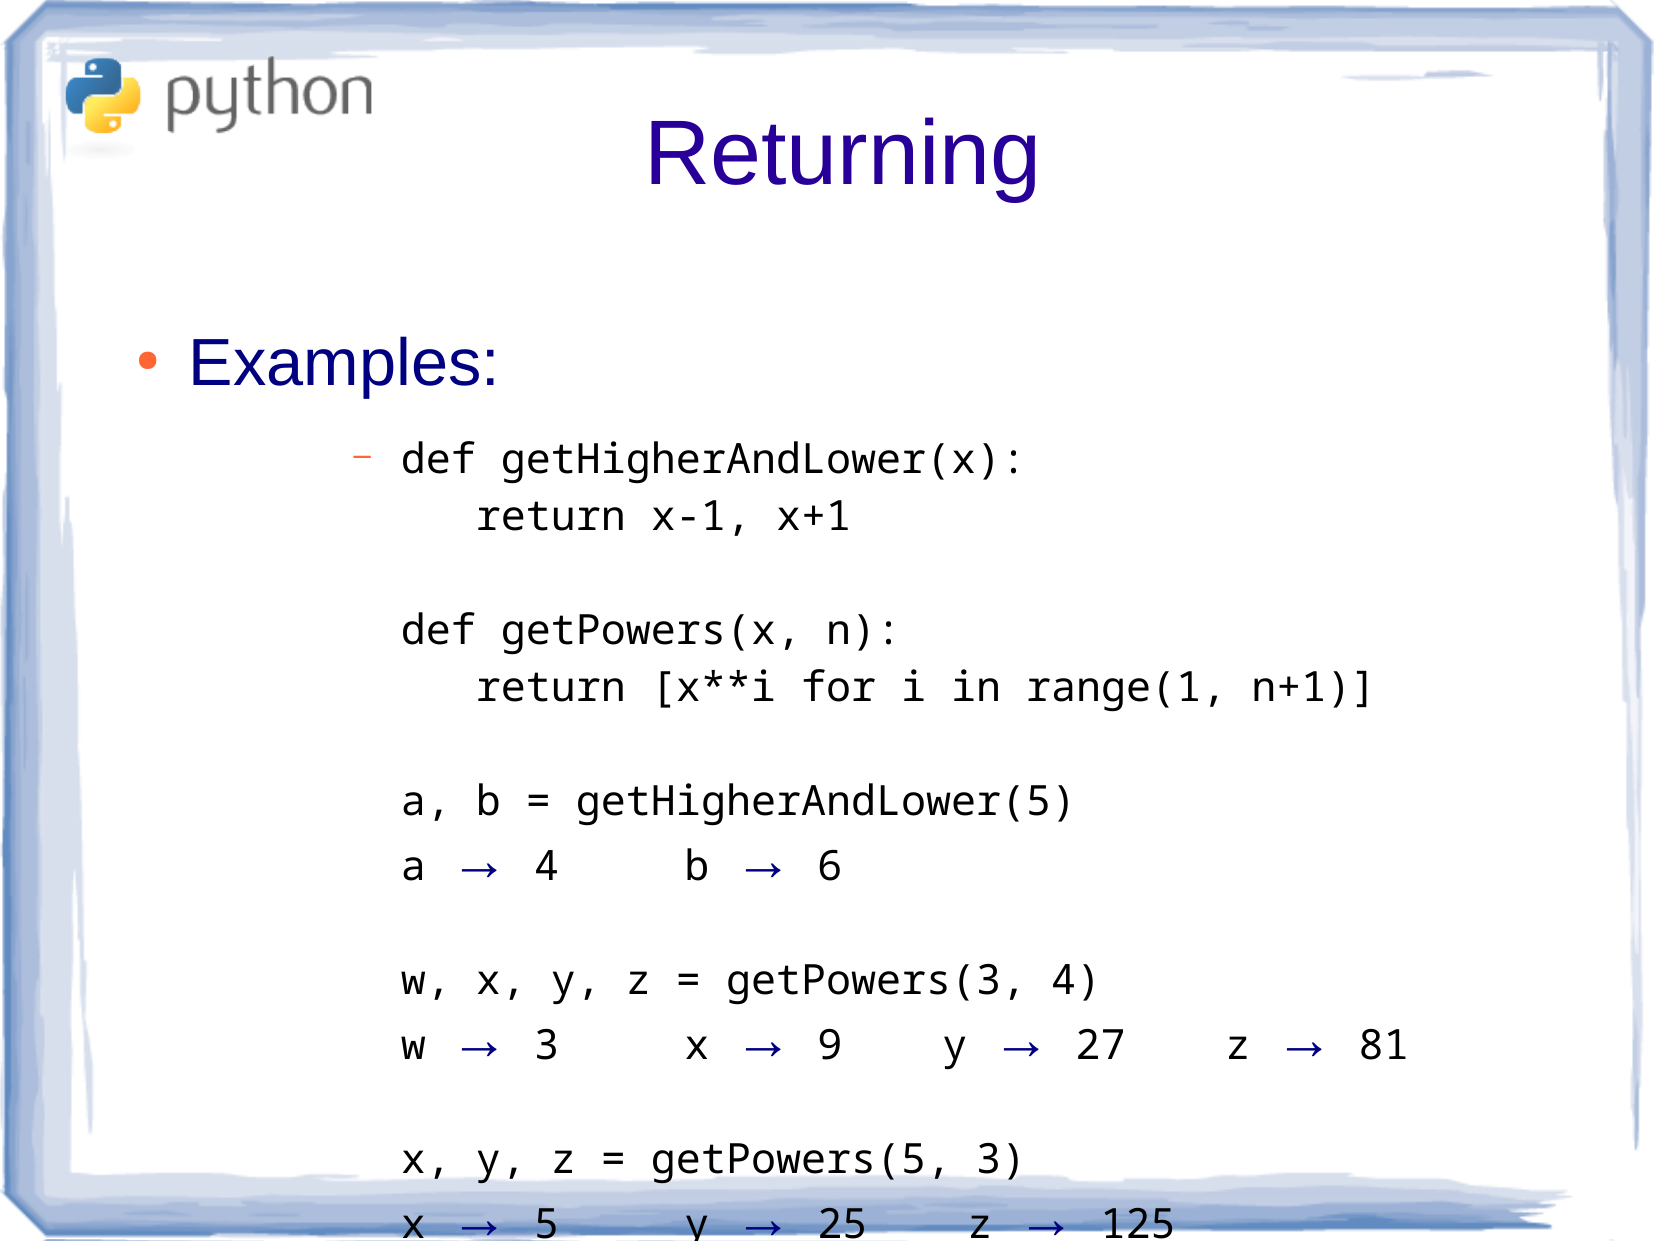

# Returning
Examples:
def getHigherAndLower(x):
	return x-1, x+1
def getPowers(x, n):
	return [x**i for i in range(1, n+1)]
a, b = getHigherAndLower(5)
a → 4 b → 6
w, x, y, z = getPowers(3, 4)
w → 3 x → 9 y → 27 z → 81
x, y, z = getPowers(5, 3)
x → 5 y → 25 z → 125